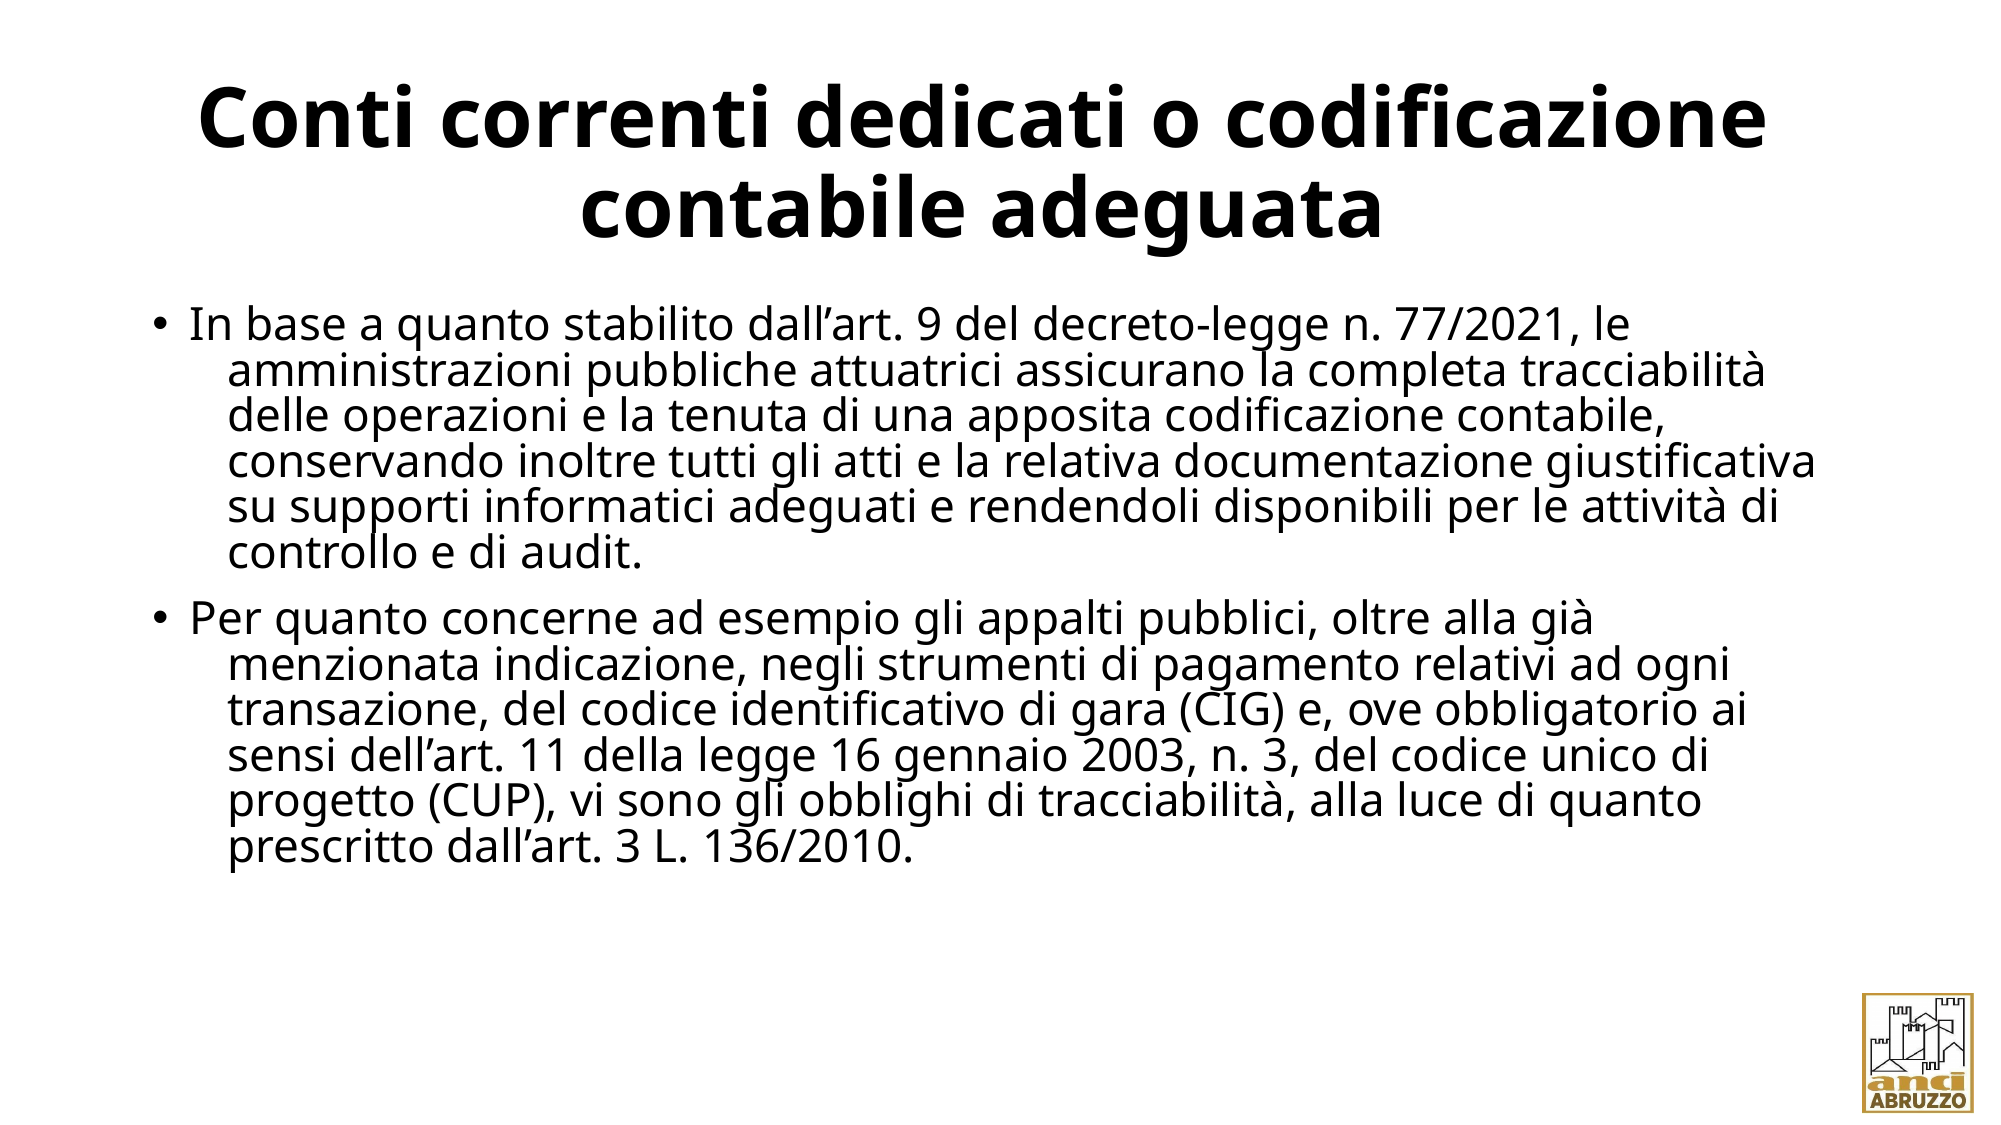

# Conti correnti dedicati o codificazione contabile adeguata
In base a quanto stabilito dall’art. 9 del decreto-legge n. 77/2021, le amministrazioni pubbliche attuatrici assicurano la completa tracciabilità delle operazioni e la tenuta di una apposita codificazione contabile, conservando inoltre tutti gli atti e la relativa documentazione giustificativa su supporti informatici adeguati e rendendoli disponibili per le attività di controllo e di audit.
Per quanto concerne ad esempio gli appalti pubblici, oltre alla già menzionata indicazione, negli strumenti di pagamento relativi ad ogni transazione, del codice identificativo di gara (CIG) e, ove obbligatorio ai sensi dell’art. 11 della legge 16 gennaio 2003, n. 3, del codice unico di progetto (CUP), vi sono gli obblighi di tracciabilità, alla luce di quanto prescritto dall’art. 3 L. 136/2010.